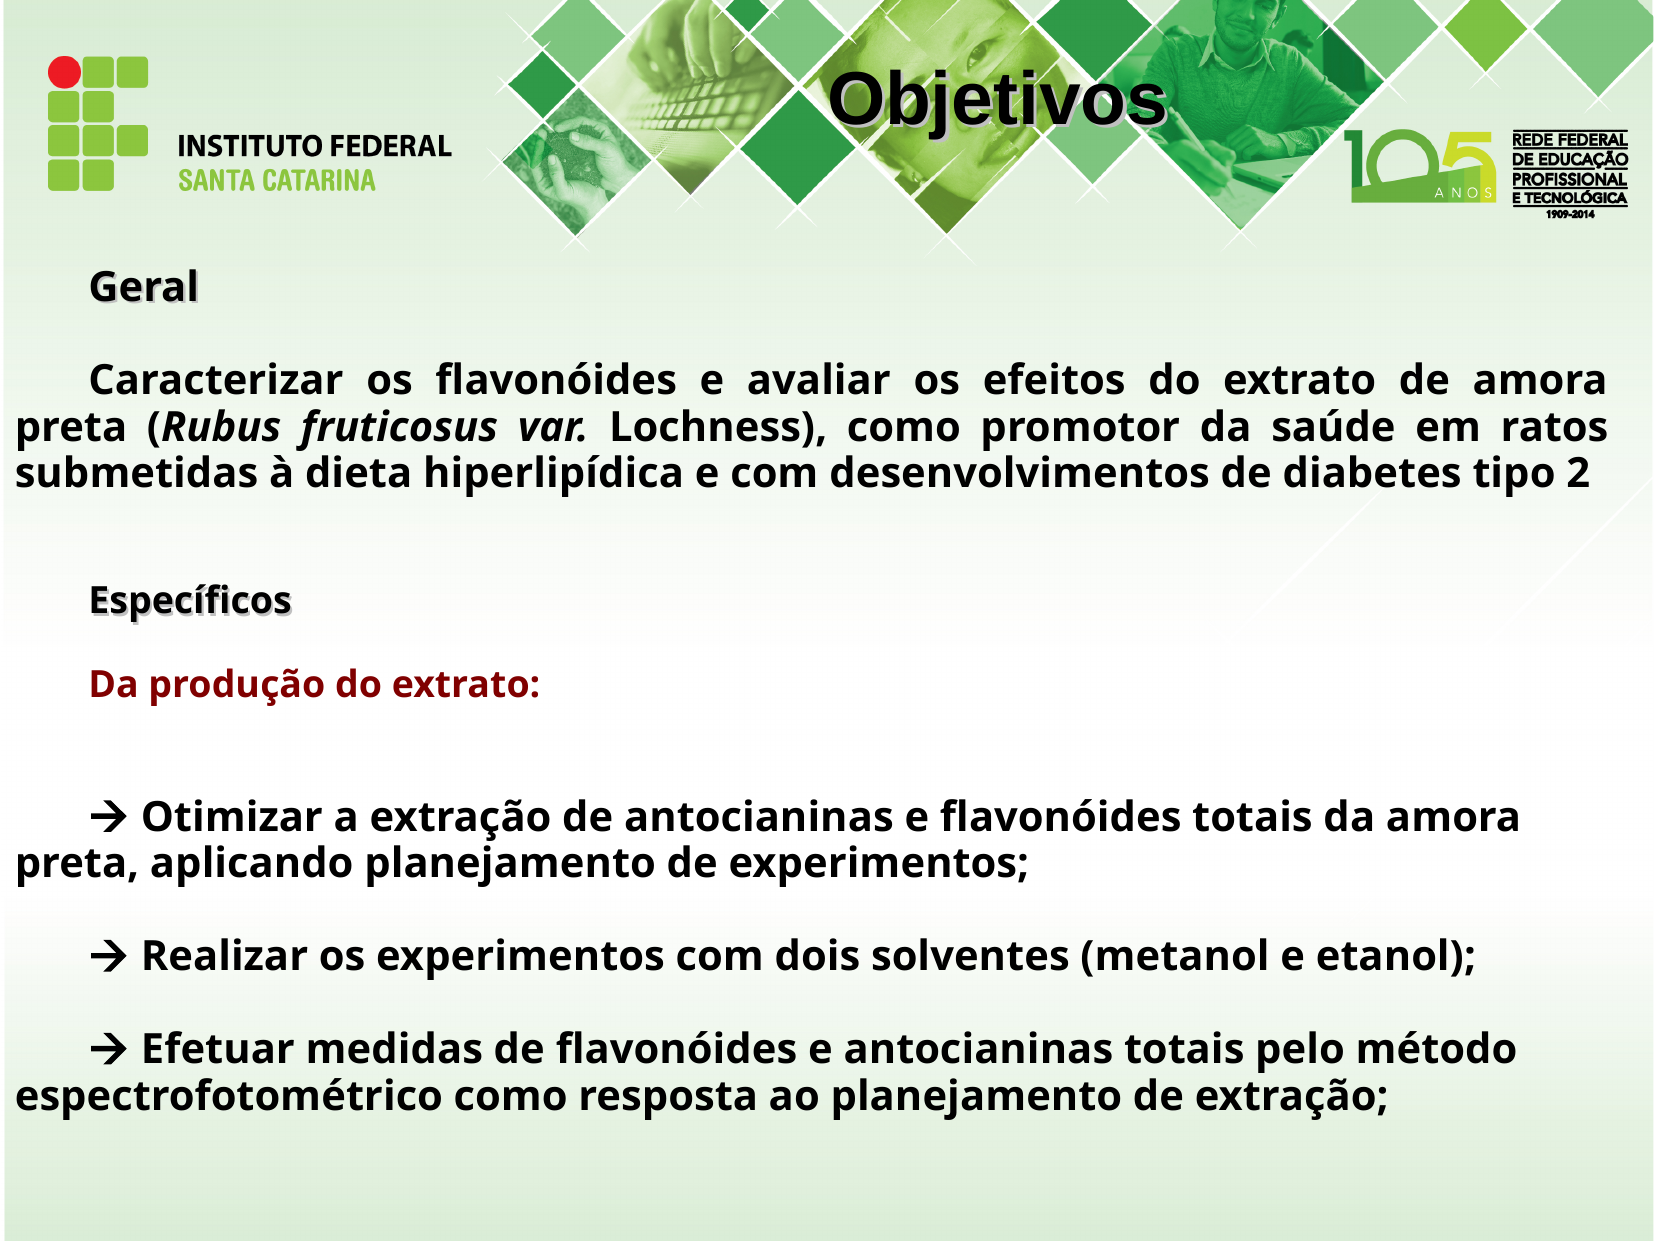

Objetivos
Geral
Caracterizar os flavonóides e avaliar os efeitos do extrato de amora preta (Rubus fruticosus var. Lochness), como promotor da saúde em ratos submetidas à dieta hiperlipídica e com desenvolvimentos de diabetes tipo 2
Específicos
Da produção do extrato:
 Otimizar a extração de antocianinas e flavonóides totais da amora preta, aplicando planejamento de experimentos;
 Realizar os experimentos com dois solventes (metanol e etanol);
 Efetuar medidas de flavonóides e antocianinas totais pelo método espectrofotométrico como resposta ao planejamento de extração;